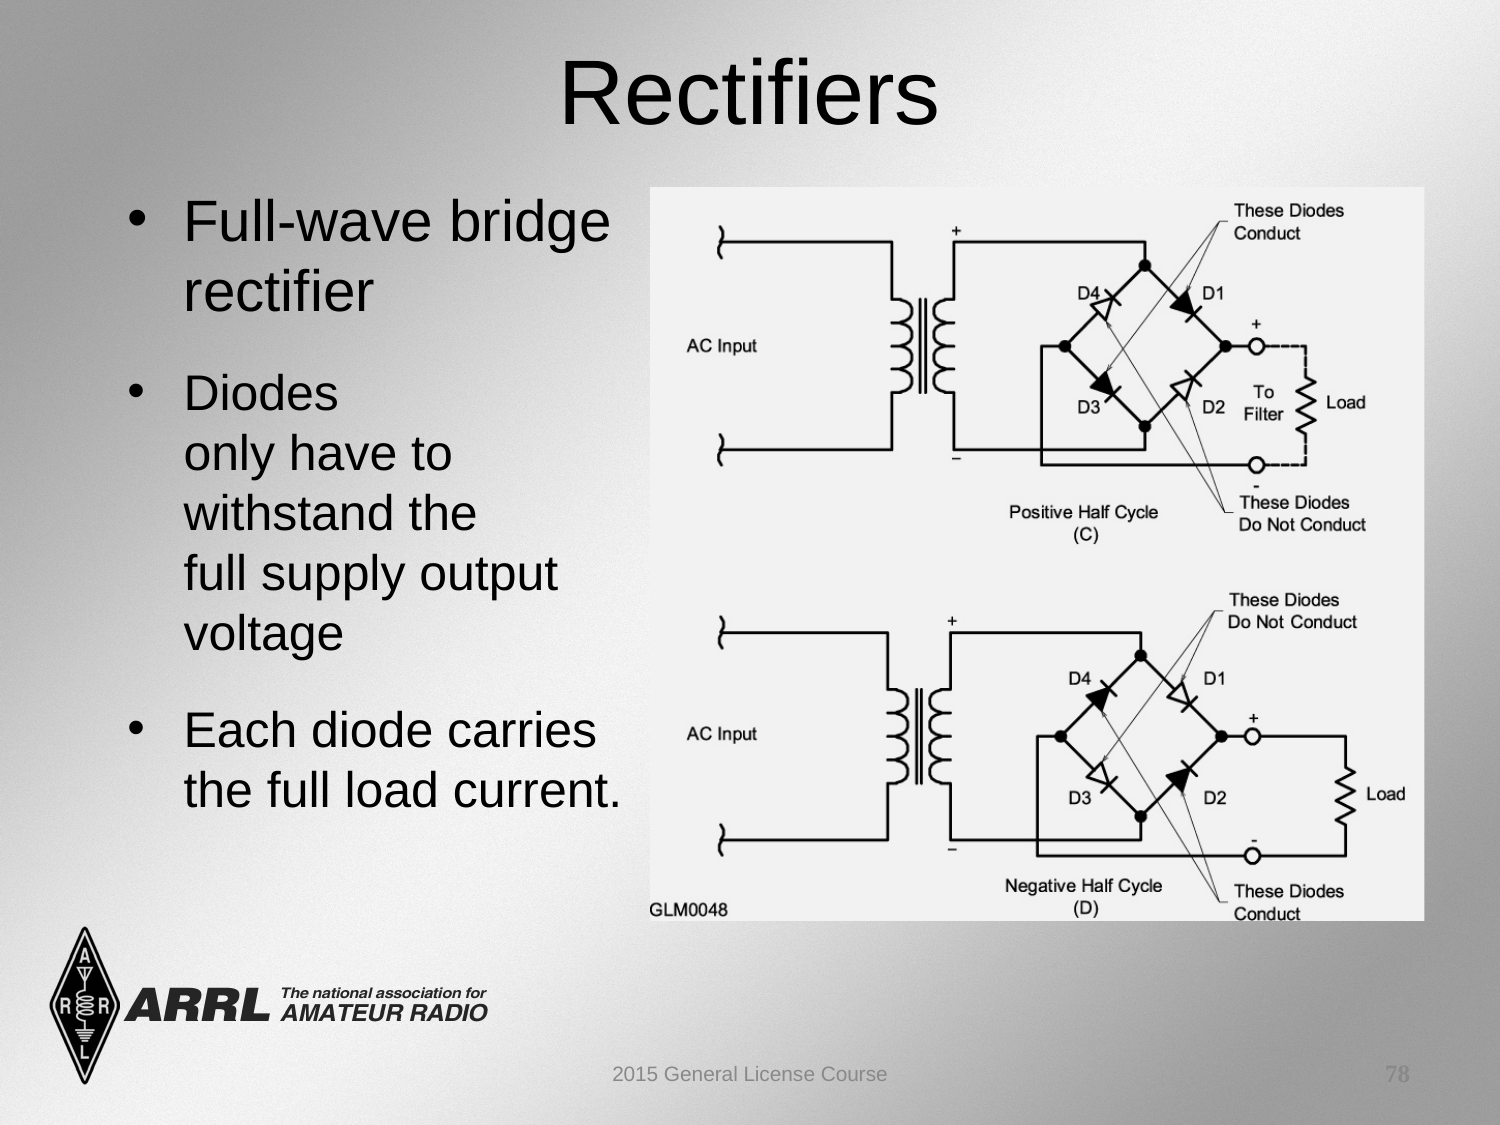

Rectifiers
Full-wave bridge
rectifier
Diodes
only have to
withstand the
full supply output
voltage
Each diode carries
the full load current.
2015 General License Course